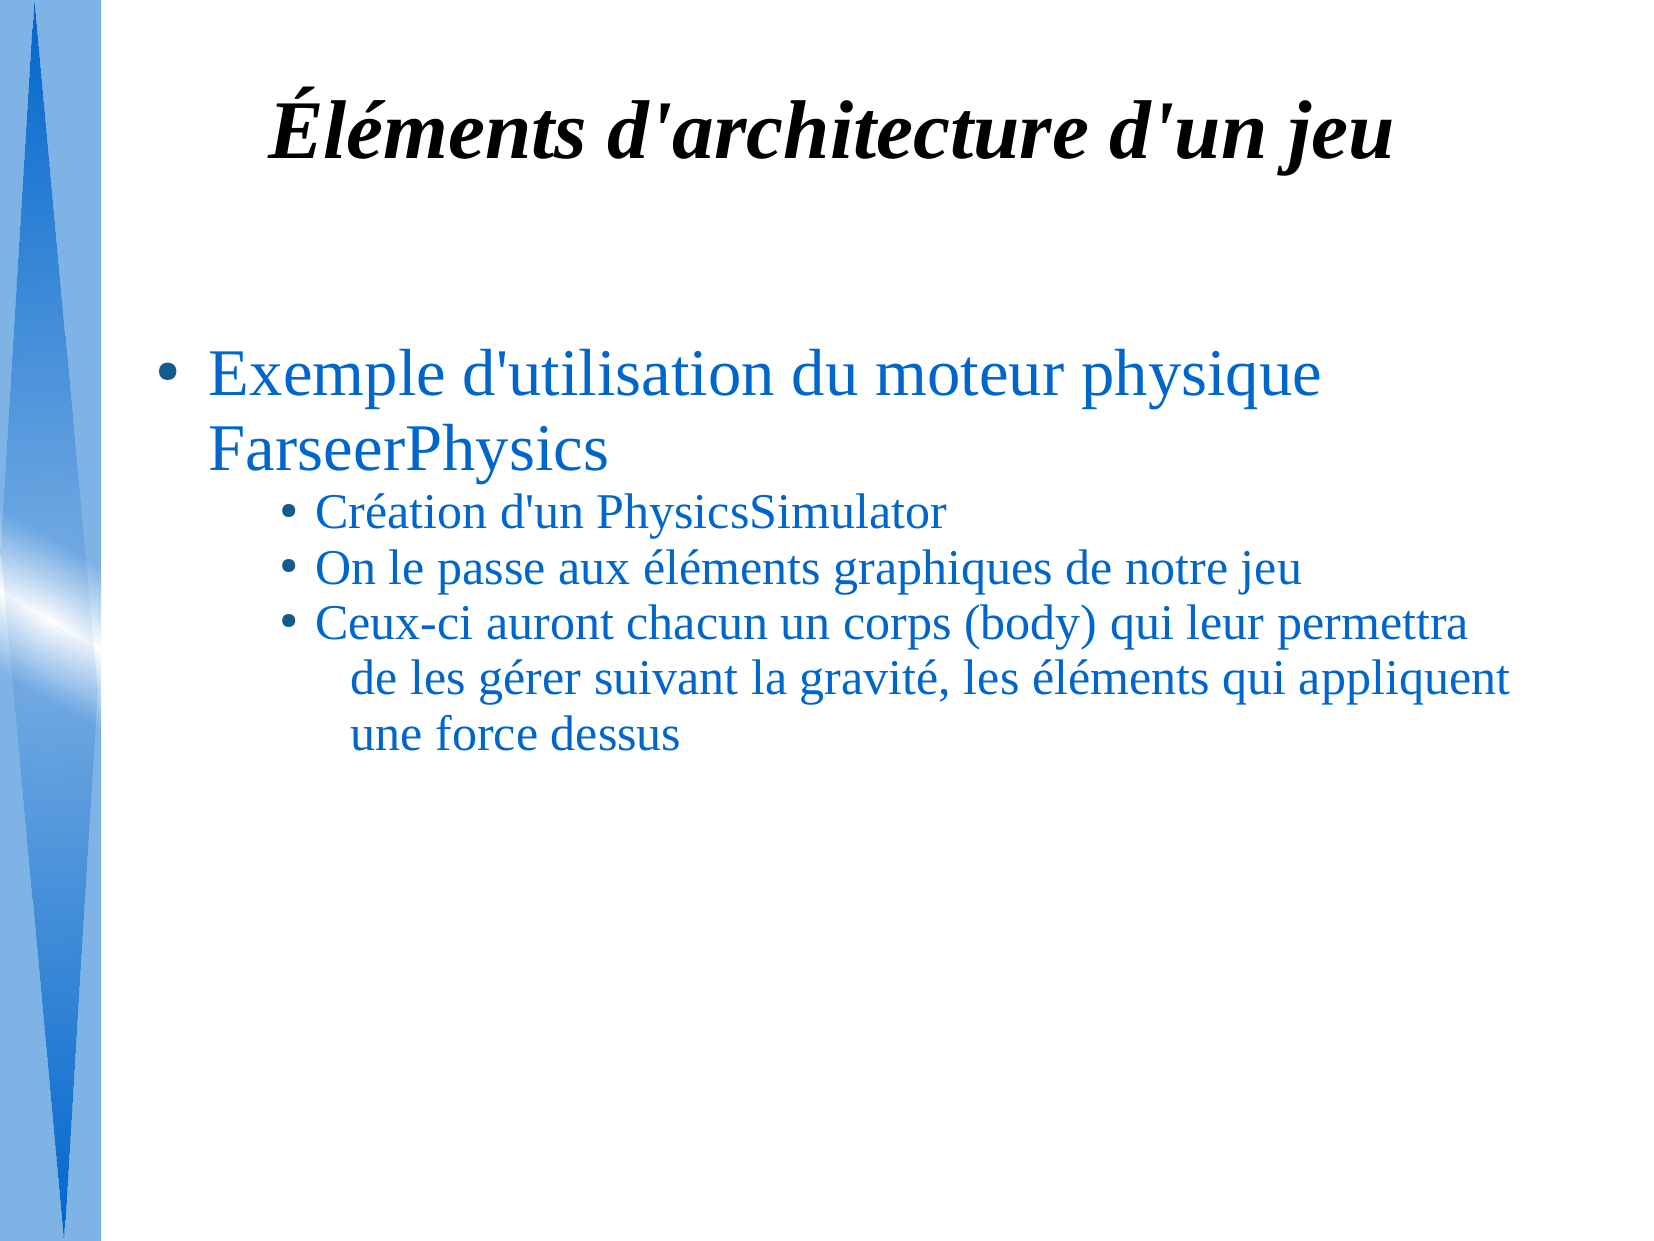

# Éléments d'architecture d'un jeu
Exemple d'utilisation du moteur physique FarseerPhysics
Création d'un PhysicsSimulator
On le passe aux éléments graphiques de notre jeu
Ceux-ci auront chacun un corps (body) qui leur permettra de les gérer suivant la gravité, les éléments qui appliquent une force dessus